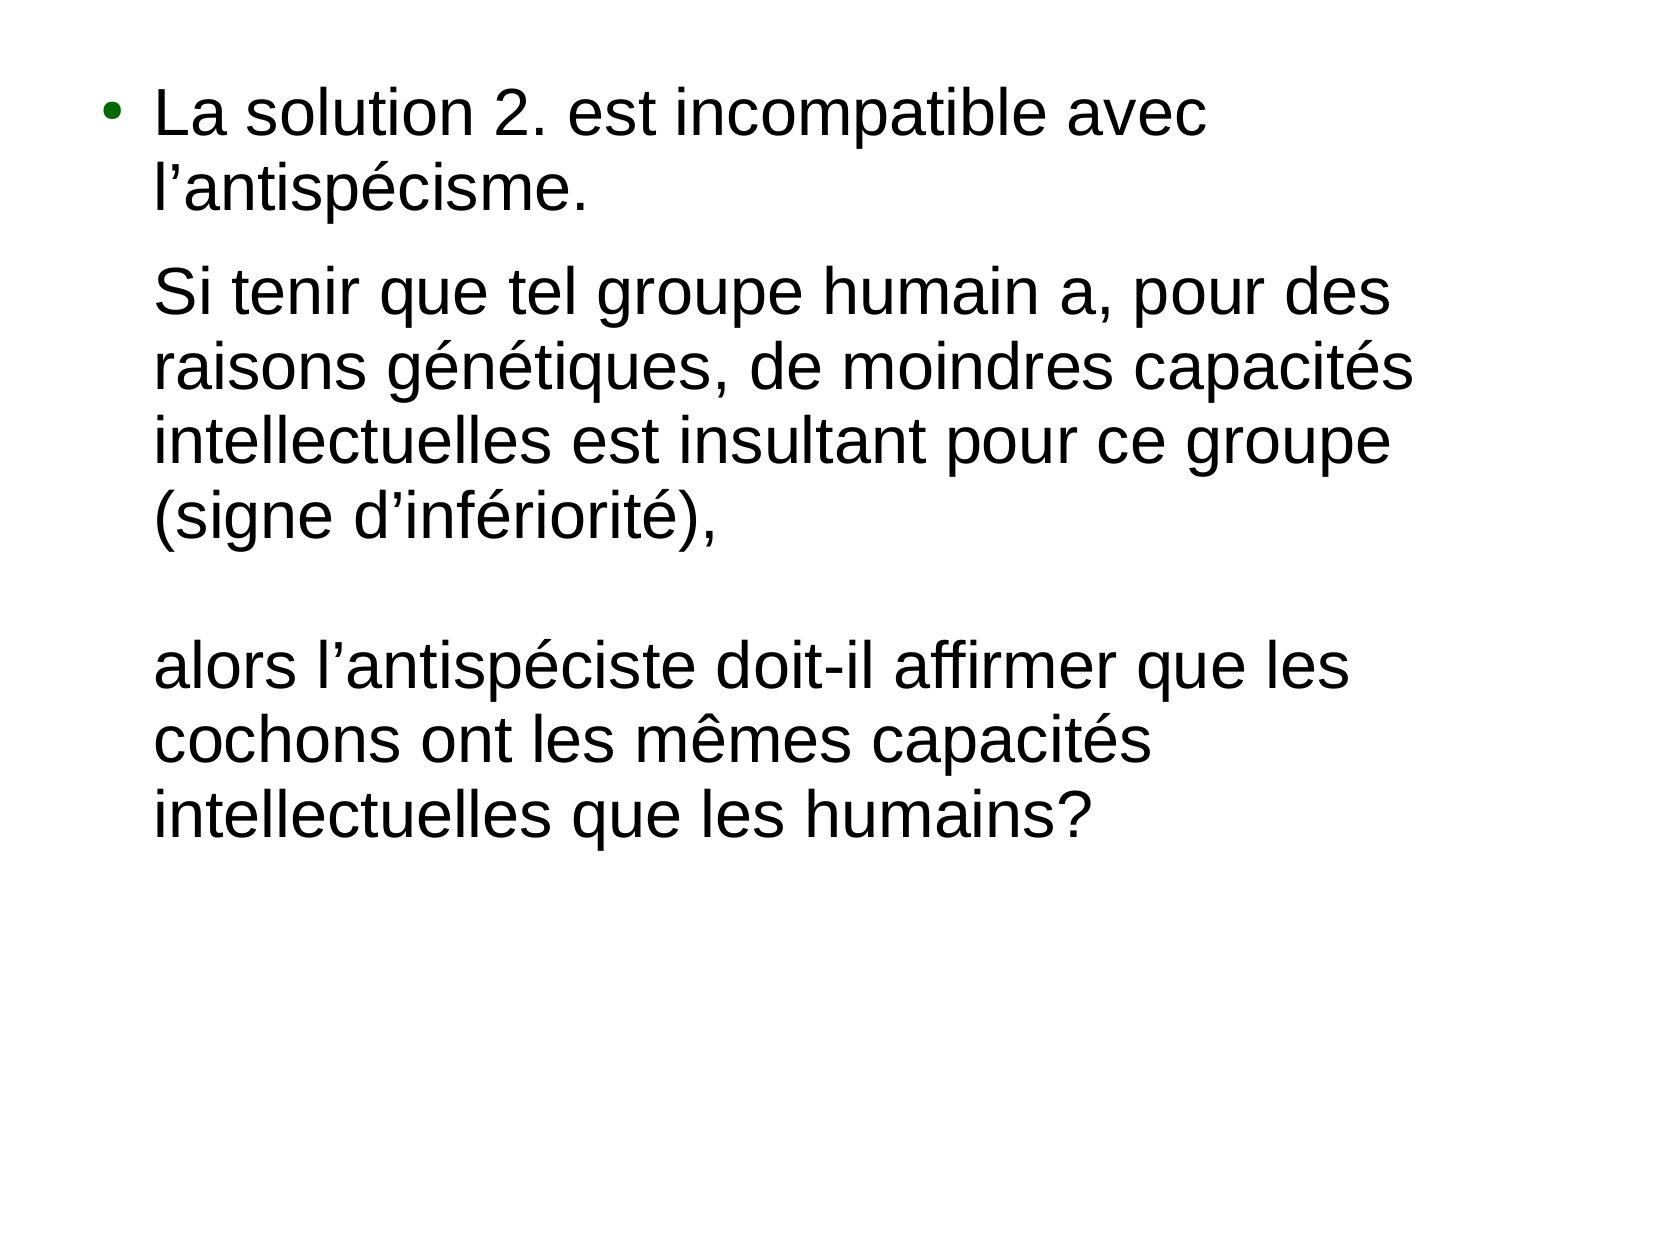

# La solution 2. est incompatible avec l’antispécisme.
Si tenir que tel groupe humain a, pour des raisons génétiques, de moindres capacités intellectuelles est insultant pour ce groupe (signe d’infériorité),
alors l’antispéciste doit-il affirmer que les cochons ont les mêmes capacités intellectuelles que les humains?